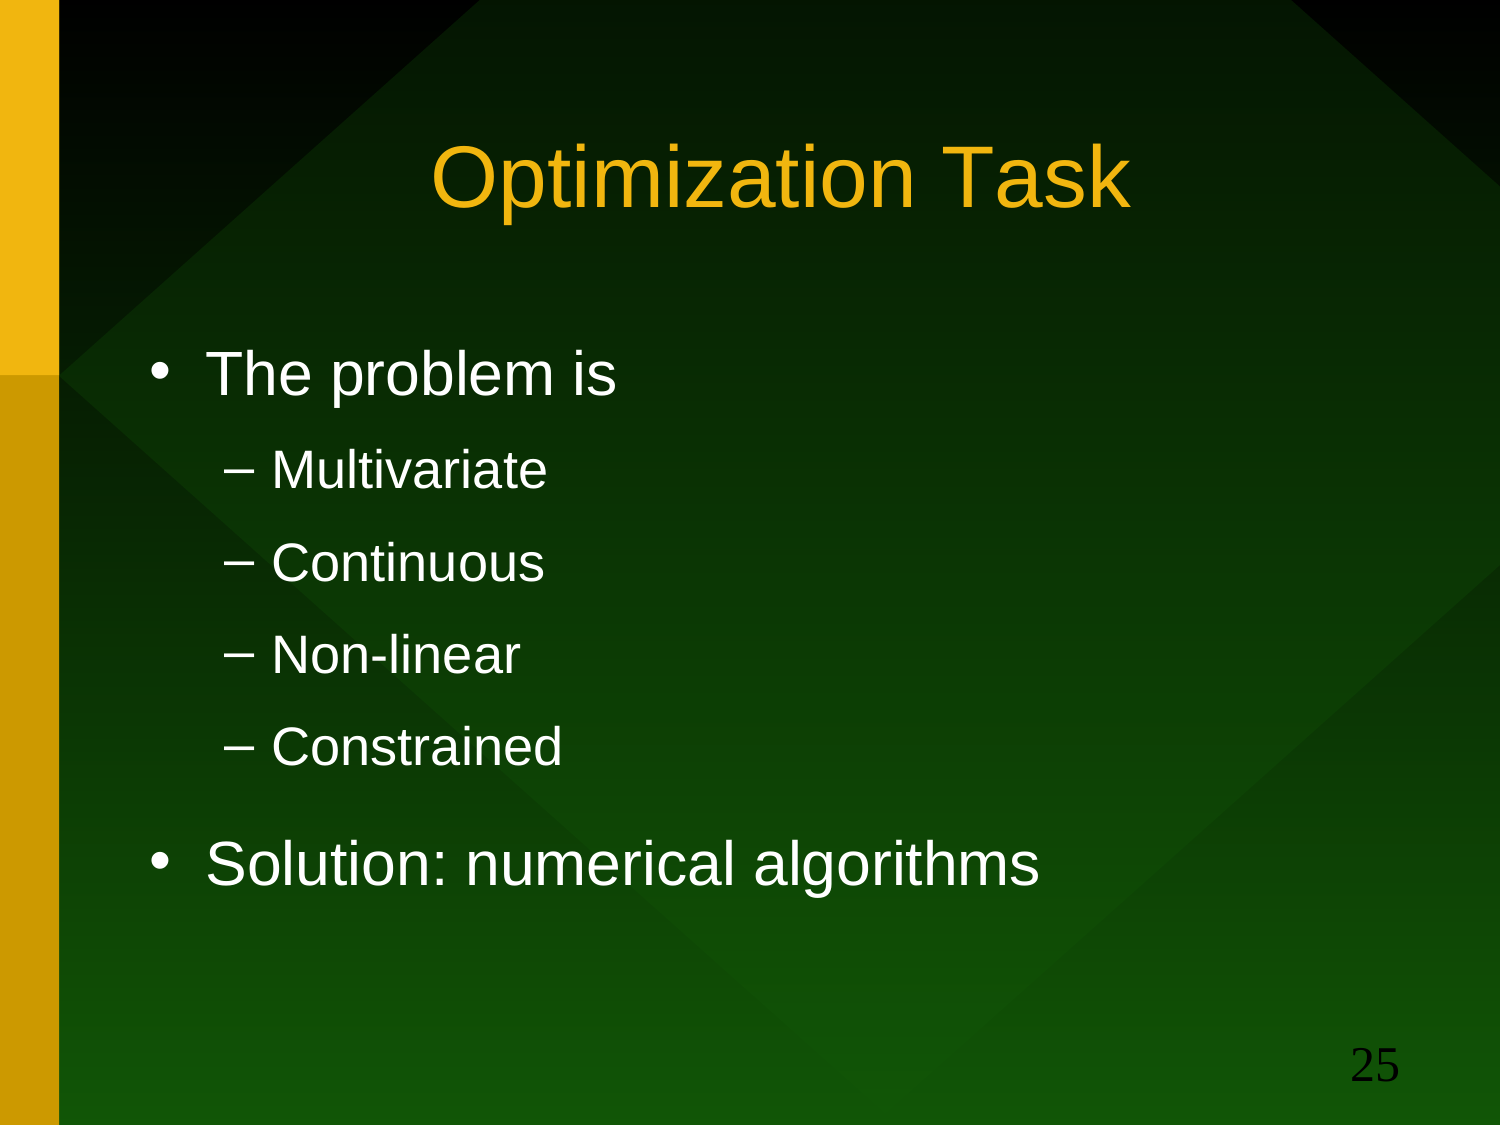

# Optimization Task
The problem is
Multivariate
Continuous
Non-linear
Constrained
Solution: numerical algorithms
25